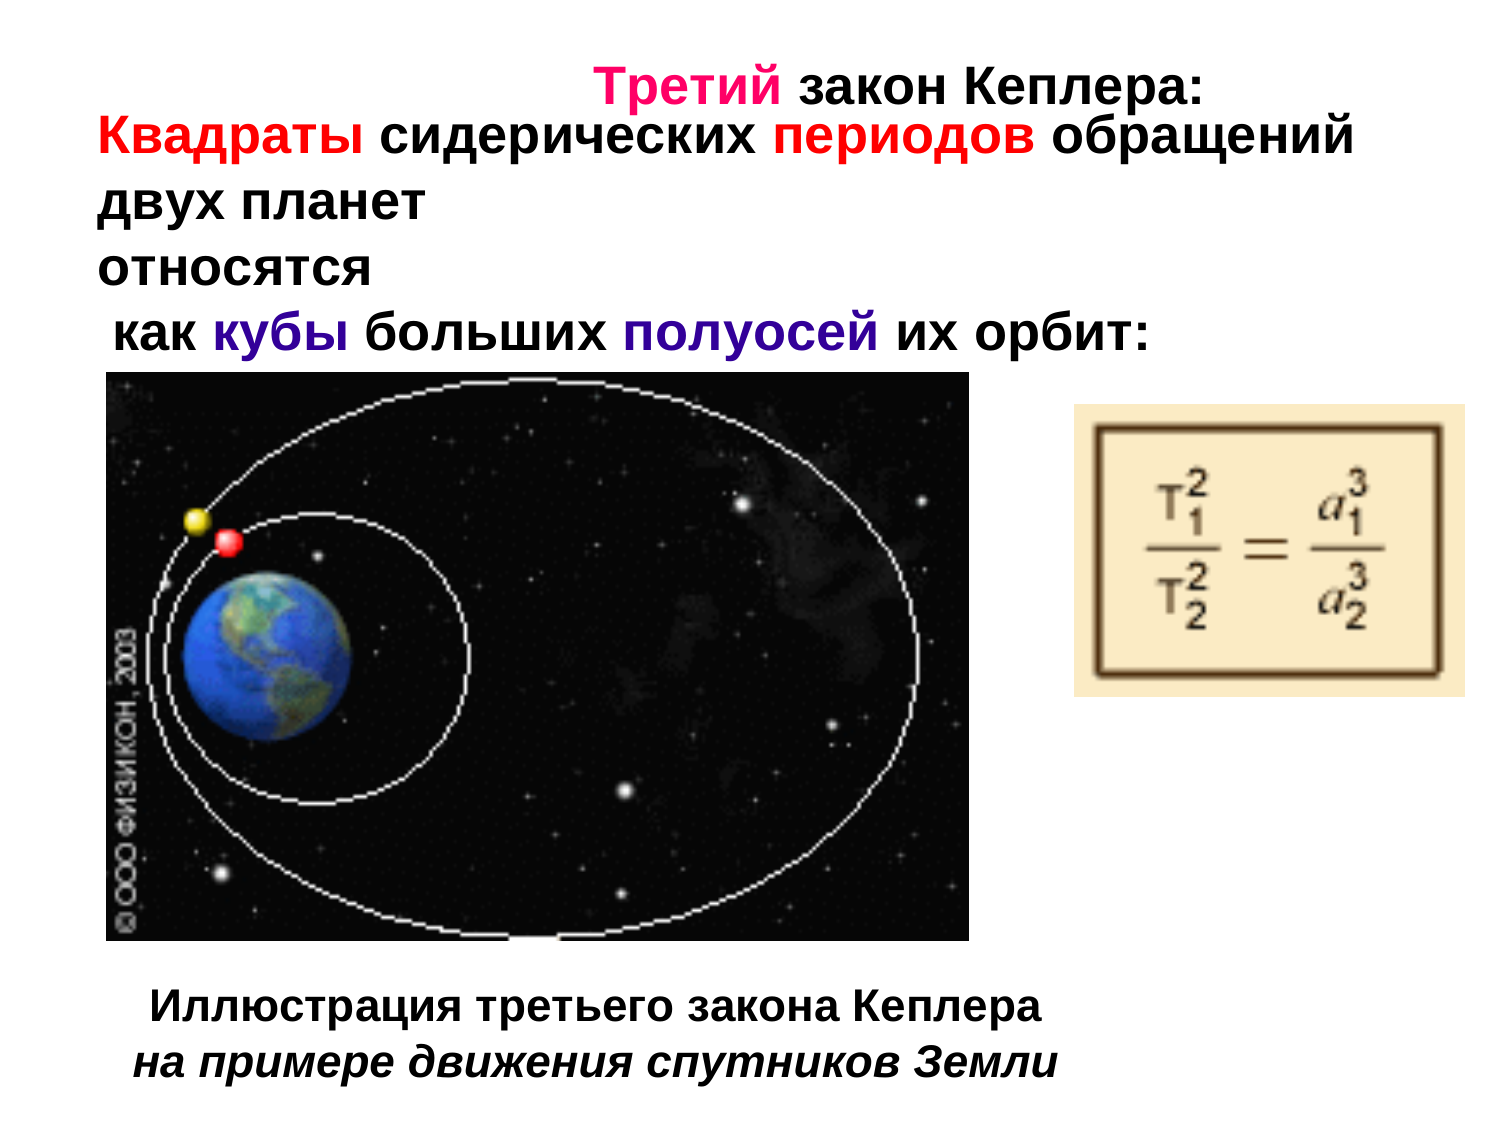

Третий закон Кеплера:
Квадраты сидерических периодов обращений
двух планет
относятся
 как кубы больших полуосей их орбит:
Иллюстрация третьего закона Кеплера
на примере движения спутников Земли